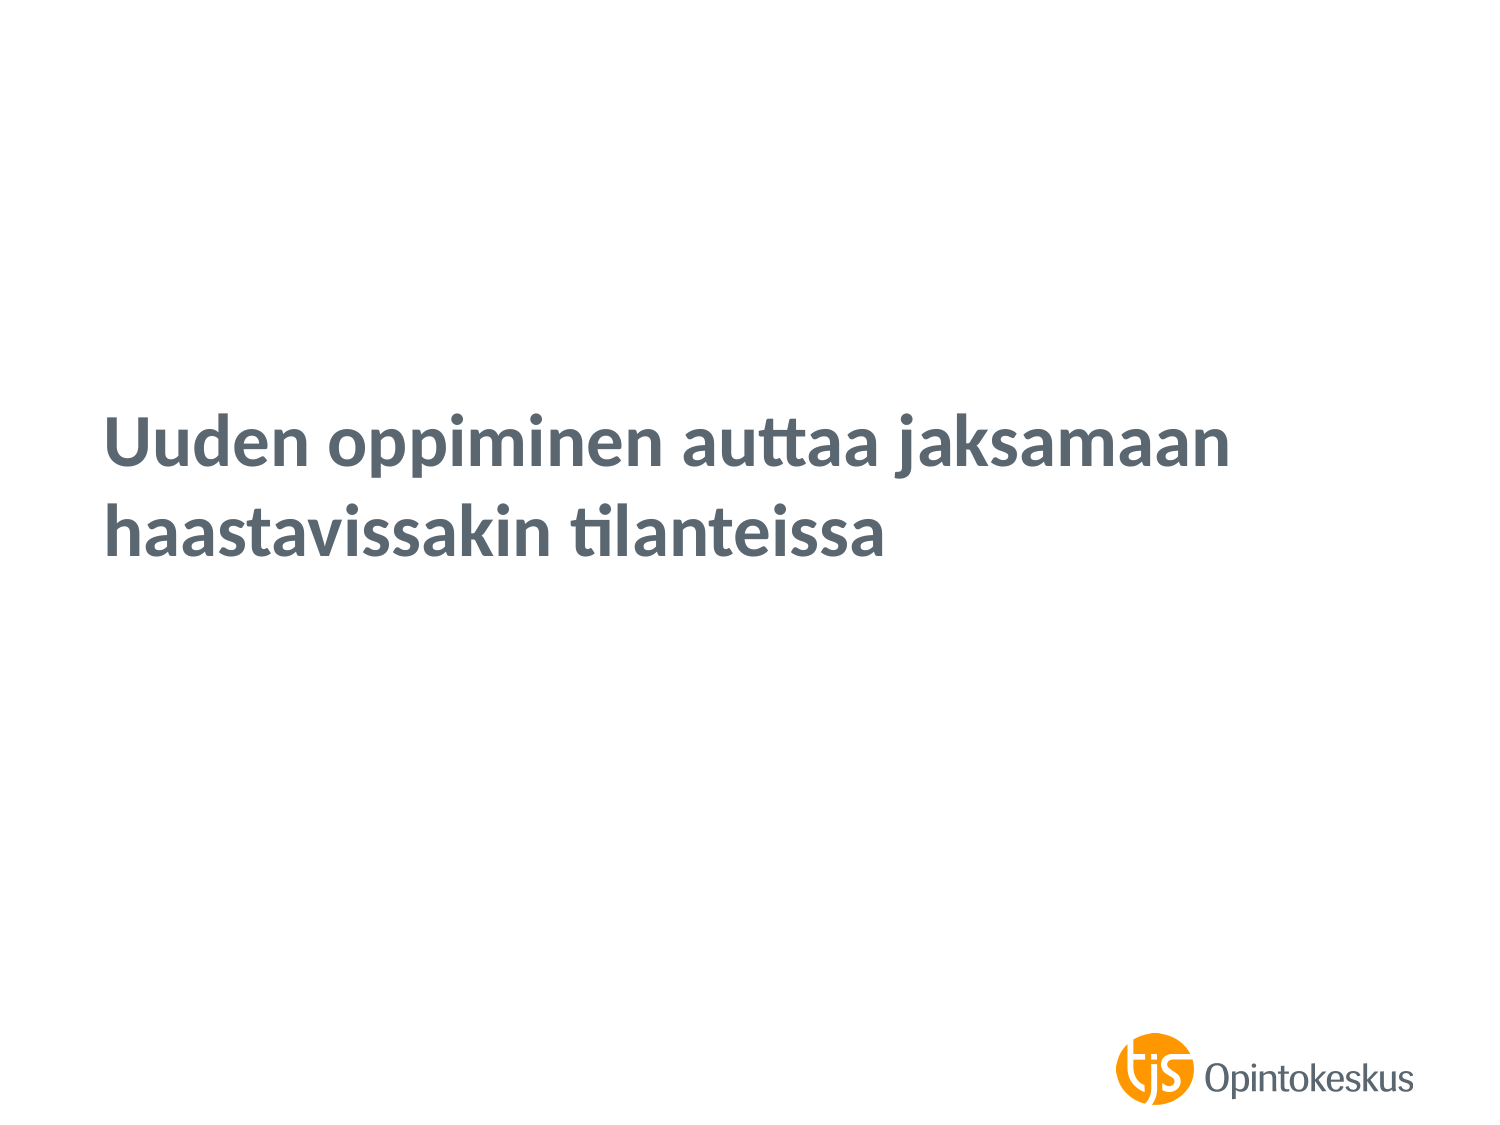

# Uuden oppiminen auttaa jaksamaan haastavissakin tilanteissa